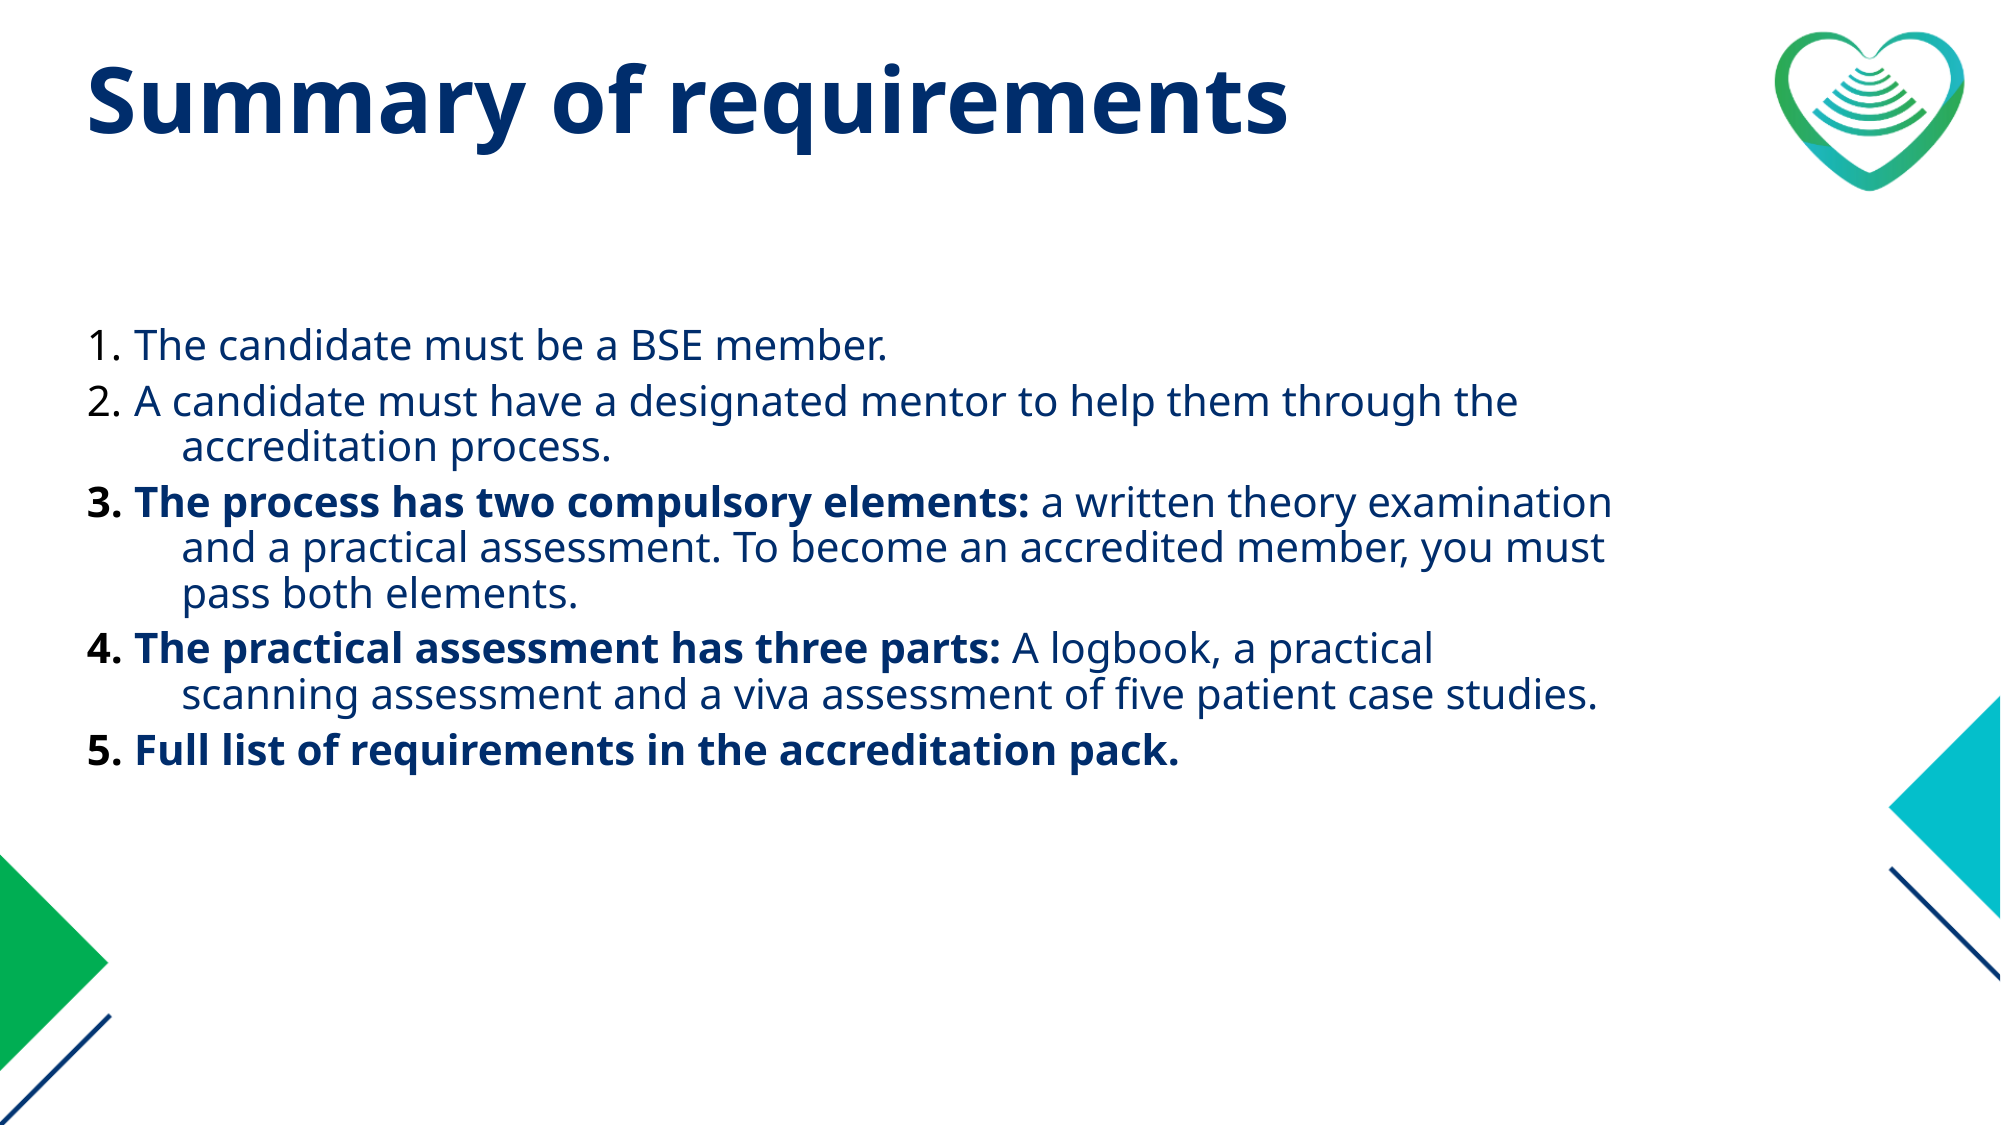

# Summary of requirements
The candidate must be a BSE member.
A candidate must have a designated mentor to help them through the accreditation process.
The process has two compulsory elements: a written theory examination and a practical assessment. To become an accredited member, you must pass both elements.
The practical assessment has three parts: A logbook, a practical scanning assessment and a viva assessment of five patient case studies.
Full list of requirements in the accreditation pack.